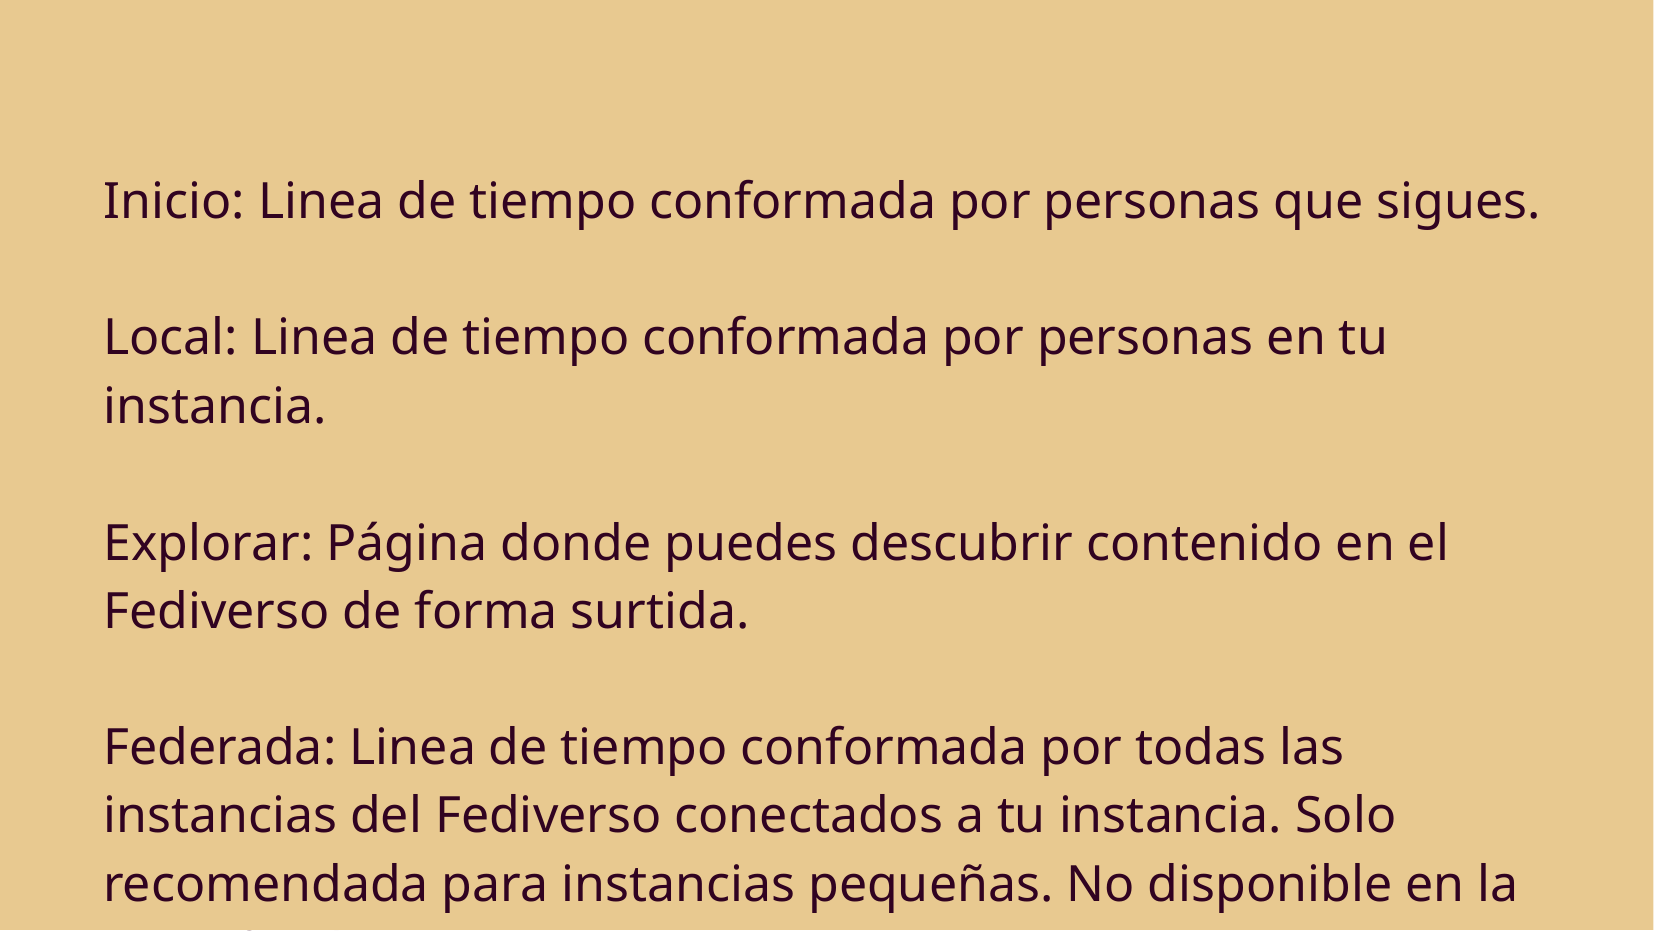

Inicio: Linea de tiempo conformada por personas que sigues.
Local: Linea de tiempo conformada por personas en tu instancia.
Explorar: Página donde puedes descubrir contenido en el Fediverso de forma surtida.
Federada: Linea de tiempo conformada por todas las instancias del Fediverso conectados a tu instancia. Solo recomendada para instancias pequeñas. No disponible en la app oficial.